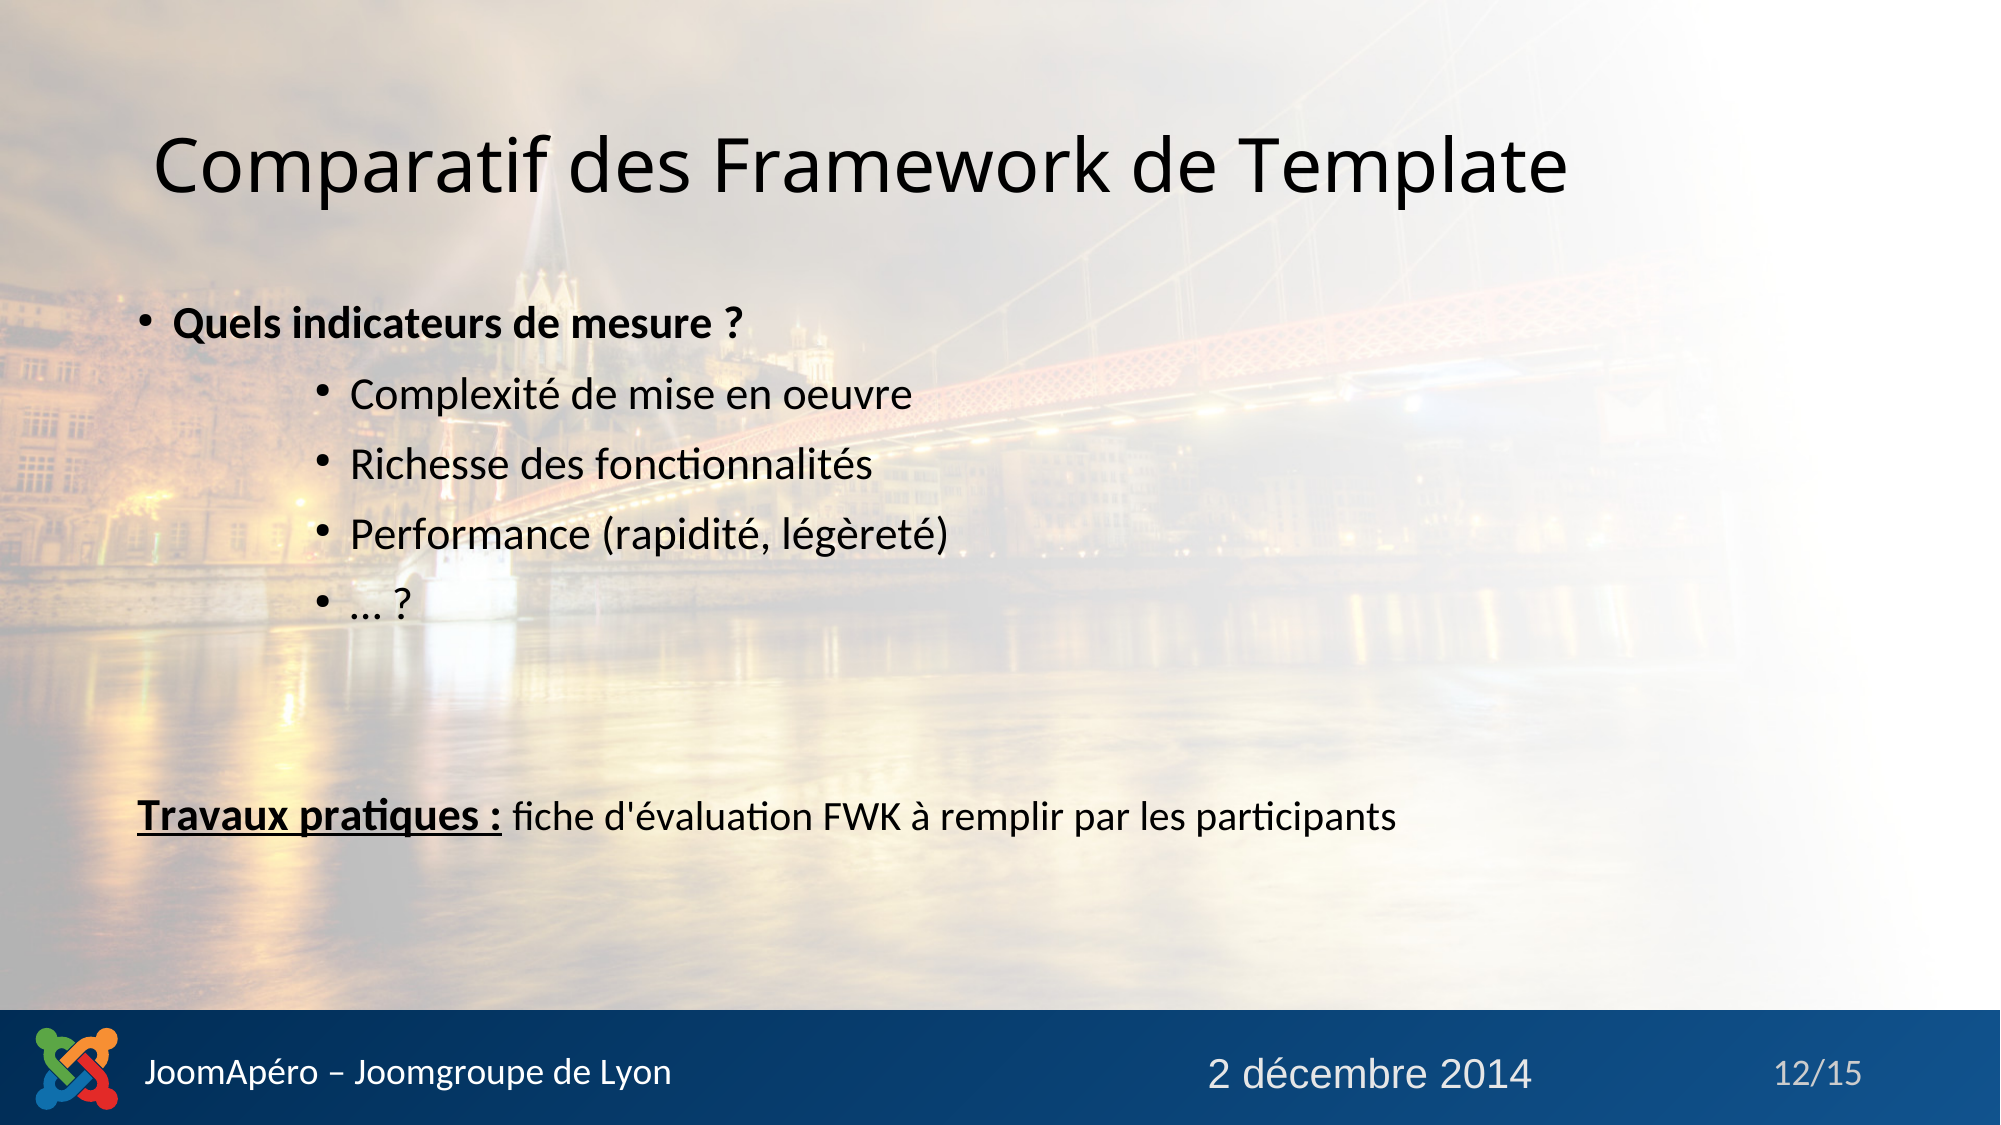

# Comparatif des Framework de Template
Quels indicateurs de mesure ?
Complexité de mise en oeuvre
Richesse des fonctionnalités
Performance (rapidité, légèreté)
… ?
Travaux pratiques : fiche d'évaluation FWK à remplir par les participants
12